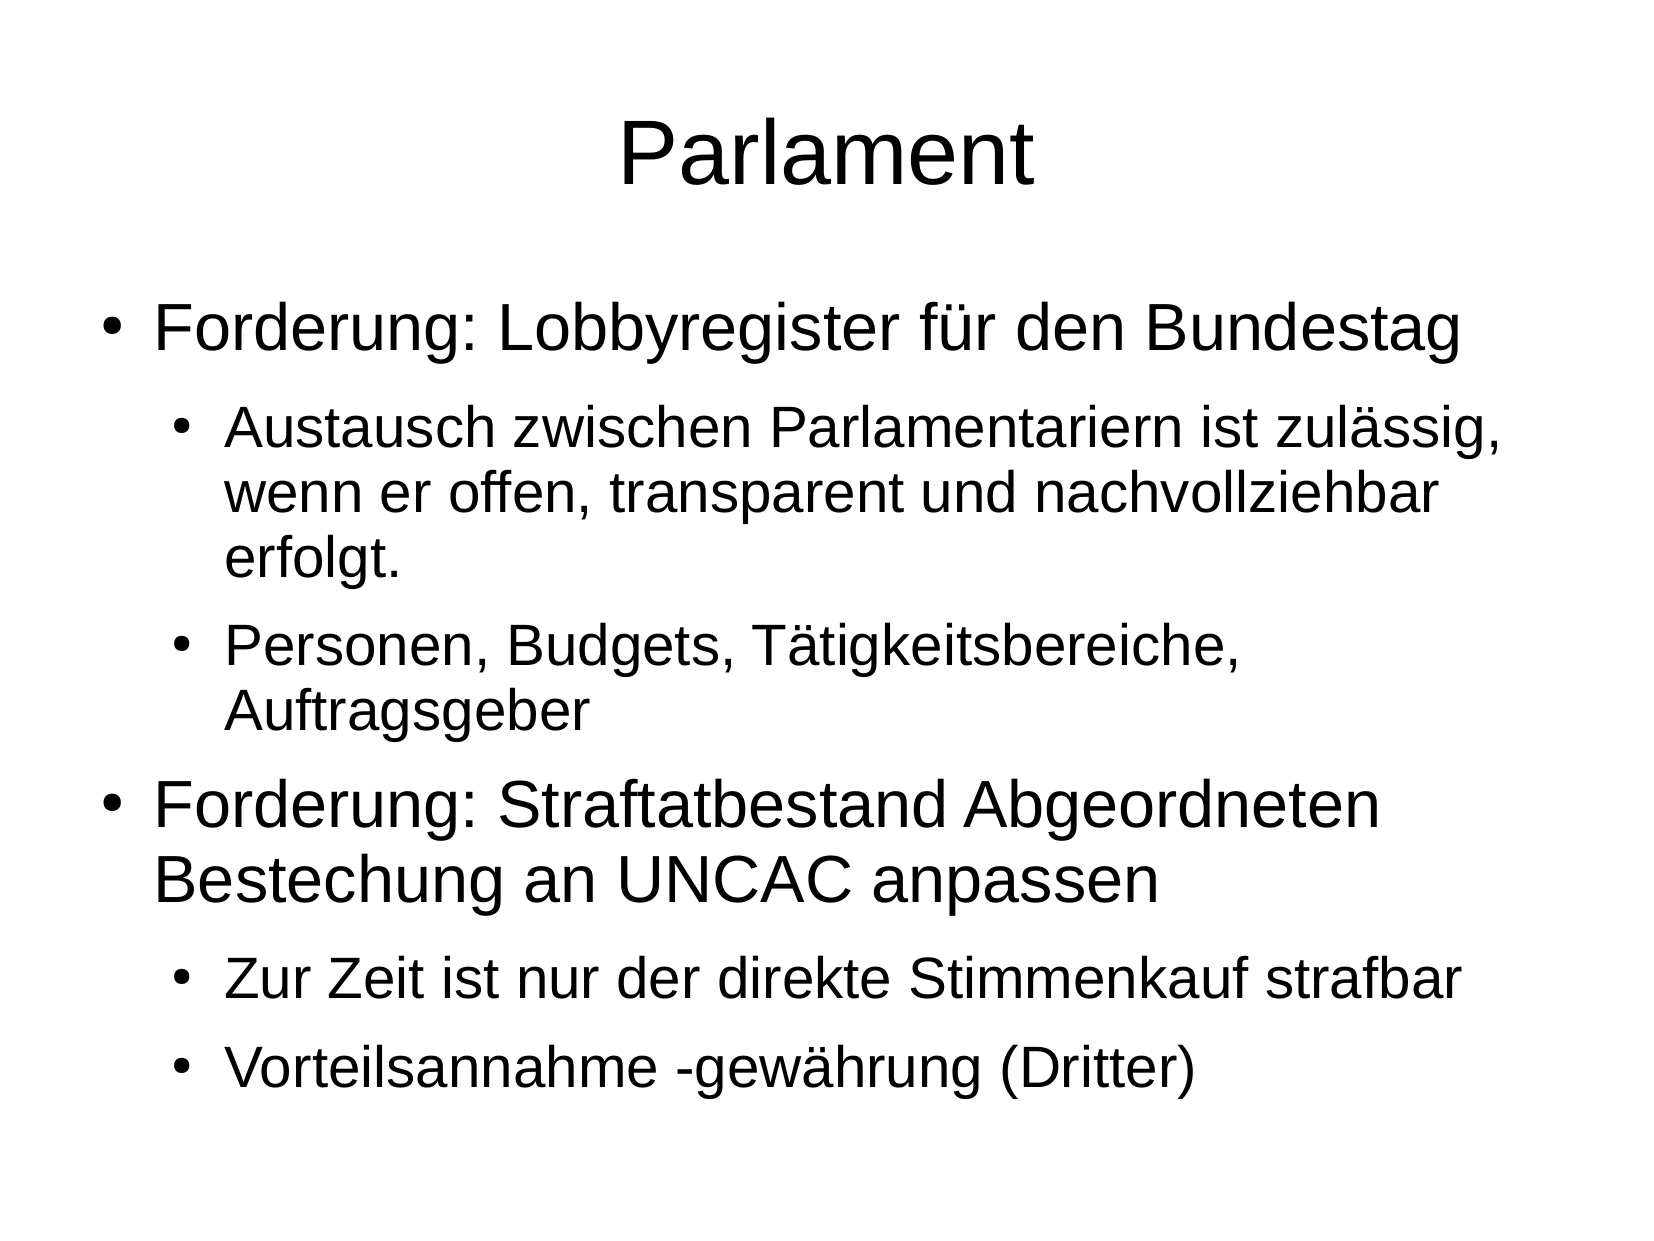

# Parlament
Forderung: Lobbyregister für den Bundestag
Austausch zwischen Parlamentariern ist zulässig, wenn er offen, transparent und nachvollziehbar erfolgt.
Personen, Budgets, Tätigkeitsbereiche, Auftragsgeber
Forderung: Straftatbestand Abgeordneten Bestechung an UNCAC anpassen
Zur Zeit ist nur der direkte Stimmenkauf strafbar
Vorteilsannahme -gewährung (Dritter)